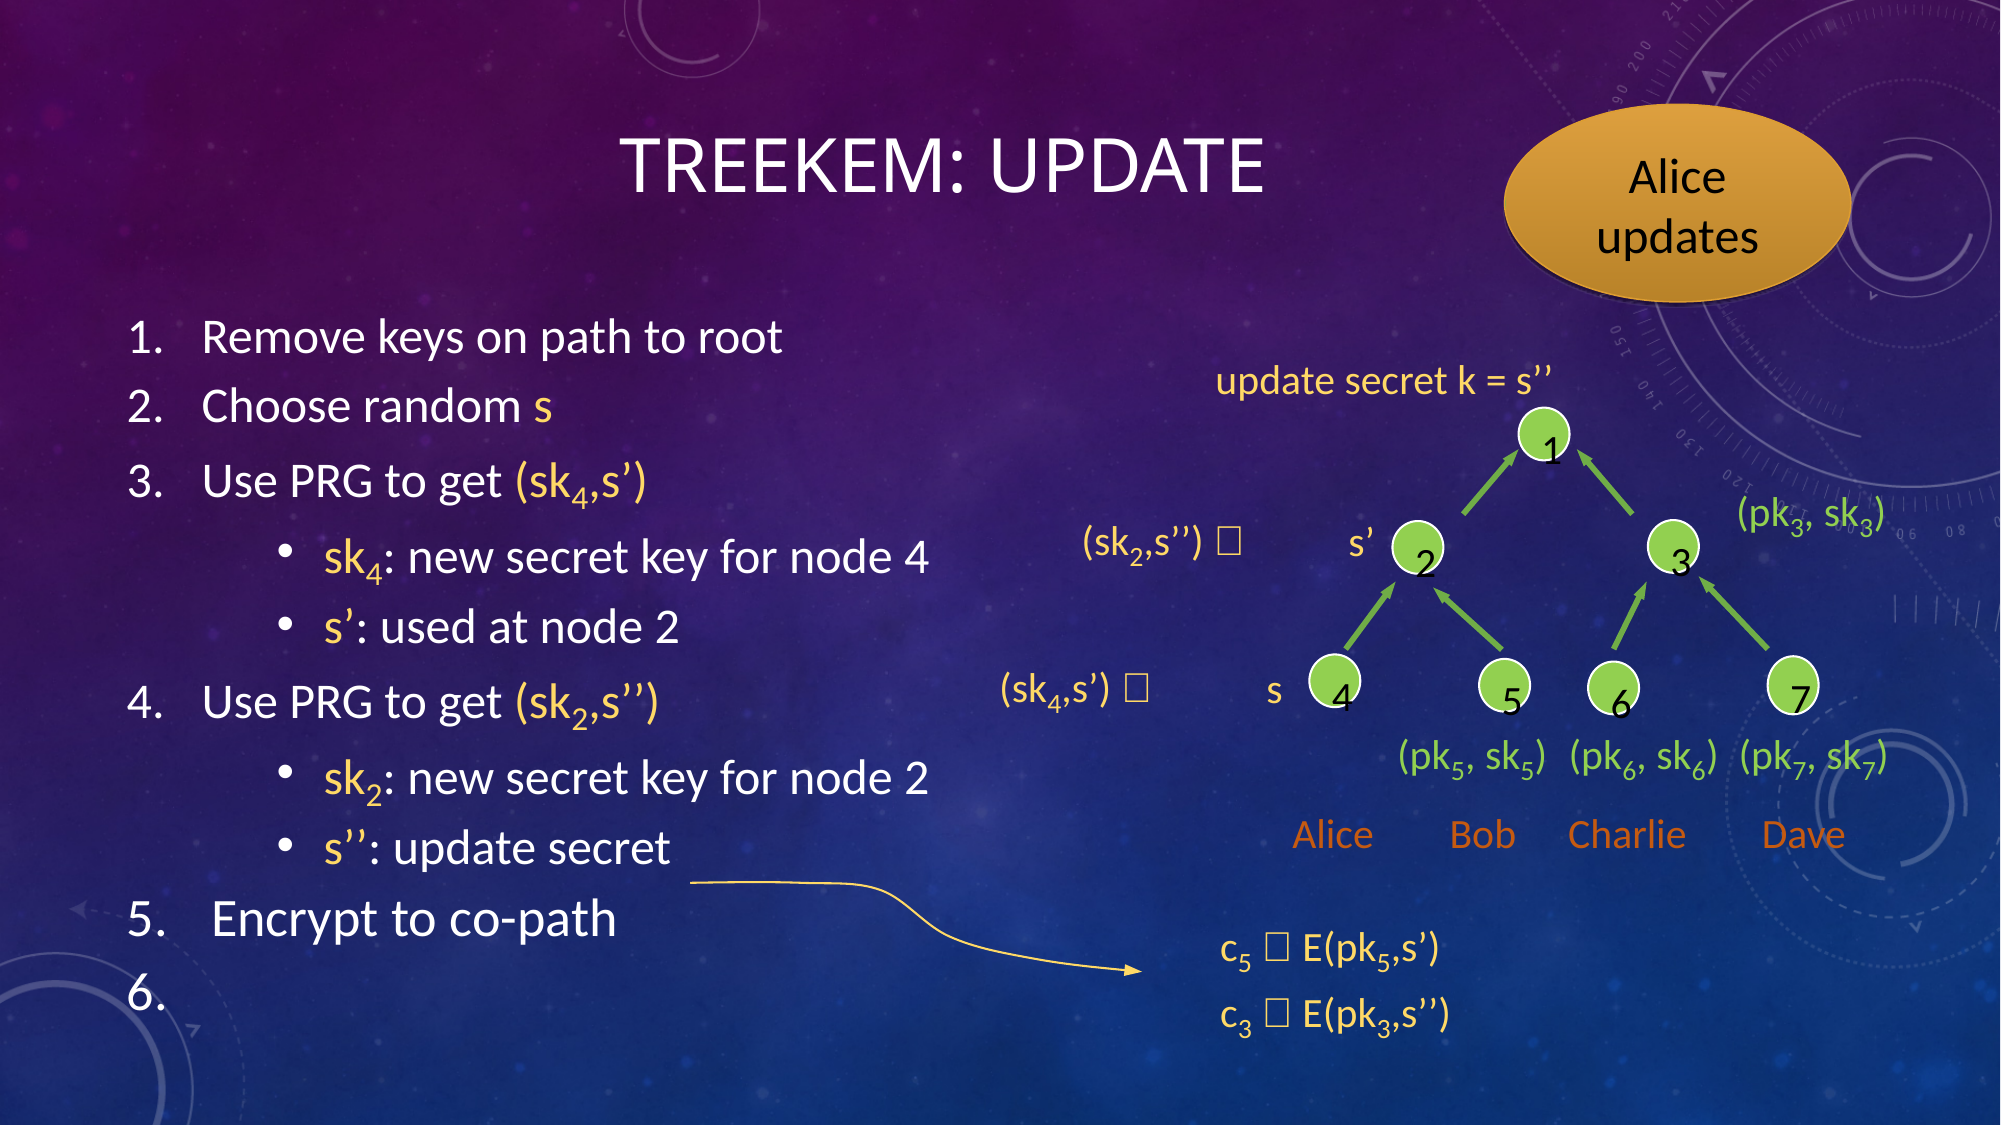

# TreeKEM: Update
Alice updates
Remove keys on path to root
Choose random s
Use PRG to get (sk4,s’)
sk4: new secret key for node 4
s’: used at node 2
Use PRG to get (sk2,s’’)
sk2: new secret key for node 2
s’’: update secret
Encrypt to co-path
update secret k = s’’
1
 (pk3, sk3)
(sk2,s’’) 
s’
3
2
(sk4,s’) 
s
4
7
5
6
(pk5, sk5)
(pk6, sk6)
(pk7, sk7)
Alice
Bob
Charlie
Dave
c5  E(pk5,s’)
c3  E(pk3,s’’)